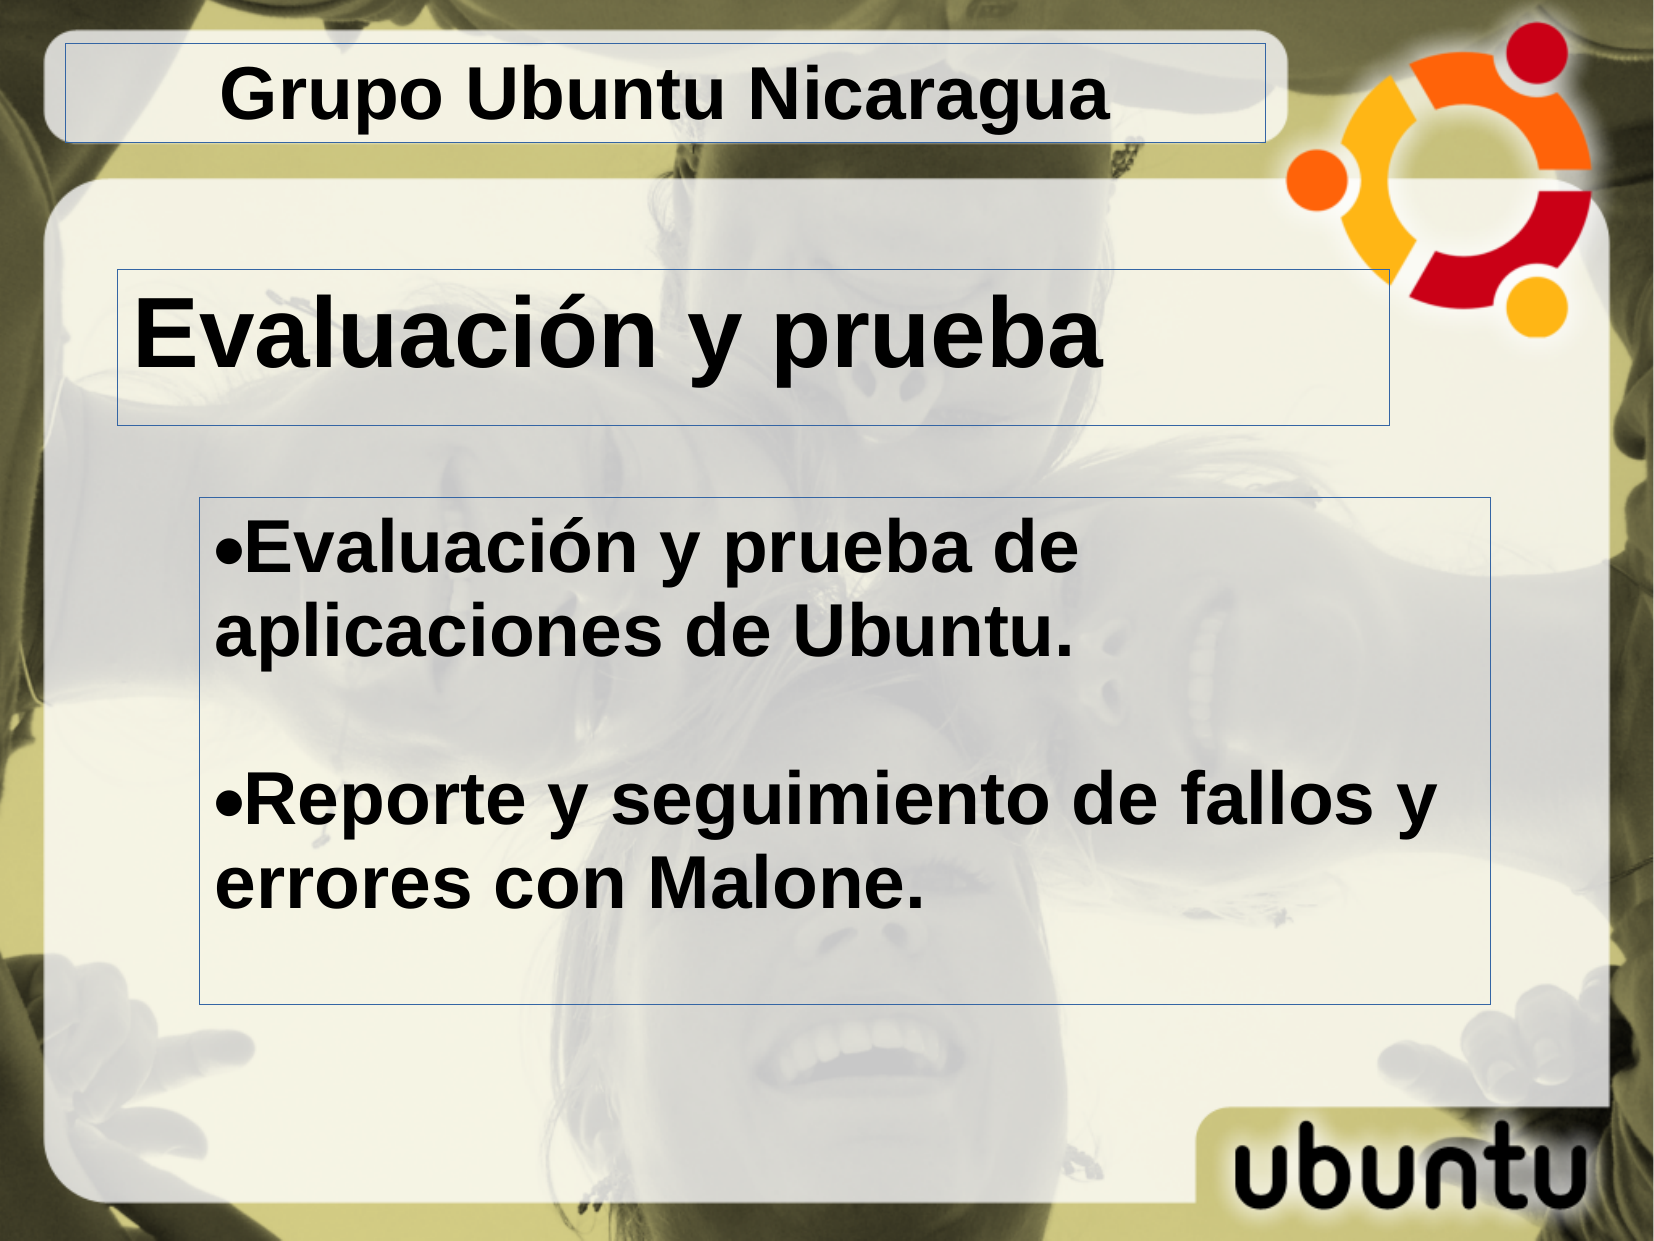

Grupo Ubuntu Nicaragua
Evaluación y prueba
Evaluación y prueba de aplicaciones de Ubuntu.
Reporte y seguimiento de fallos y errores con Malone.